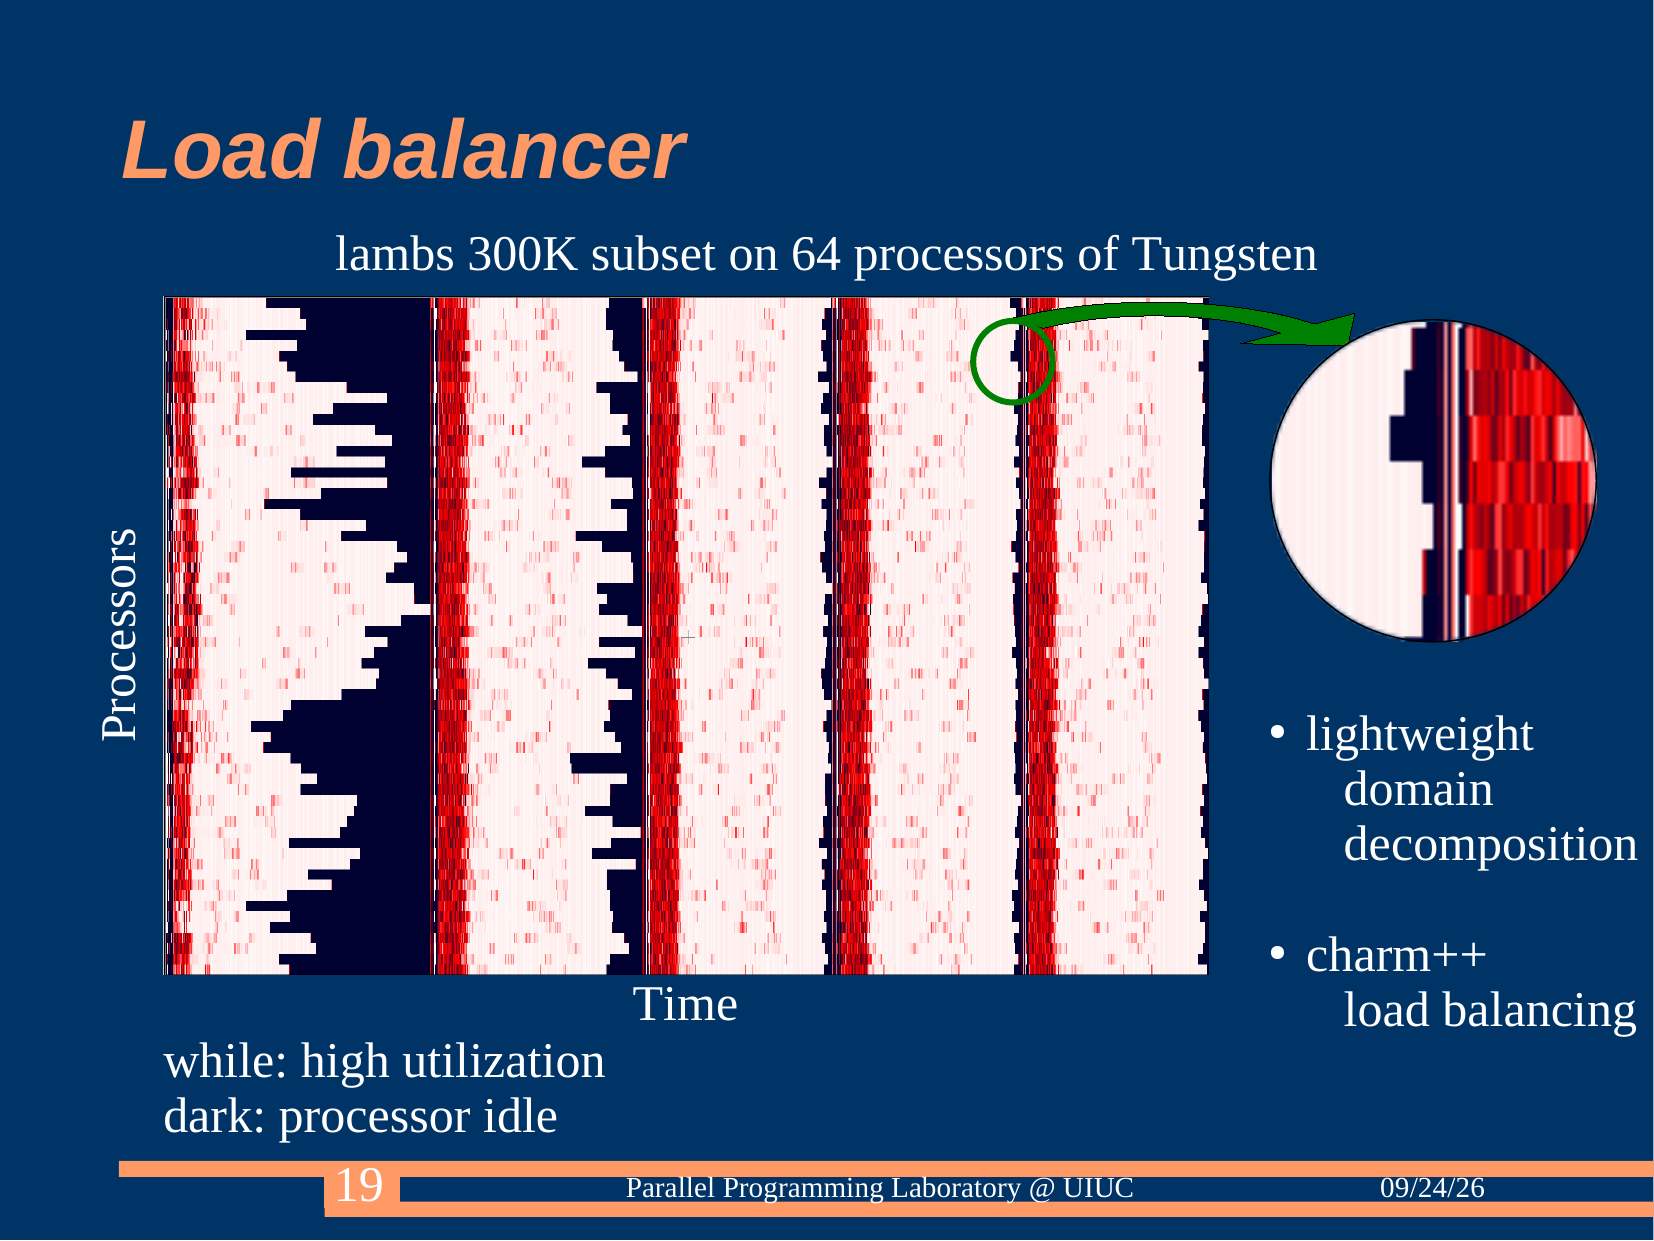

# Load balancer
lambs 300K subset on 64 processors of Tungsten
Processors
lightweight
domain
decomposition
charm++
load balancing
Time
while: high utilization
dark: processor idle
Parallel Programming Laboratory @ UIUC